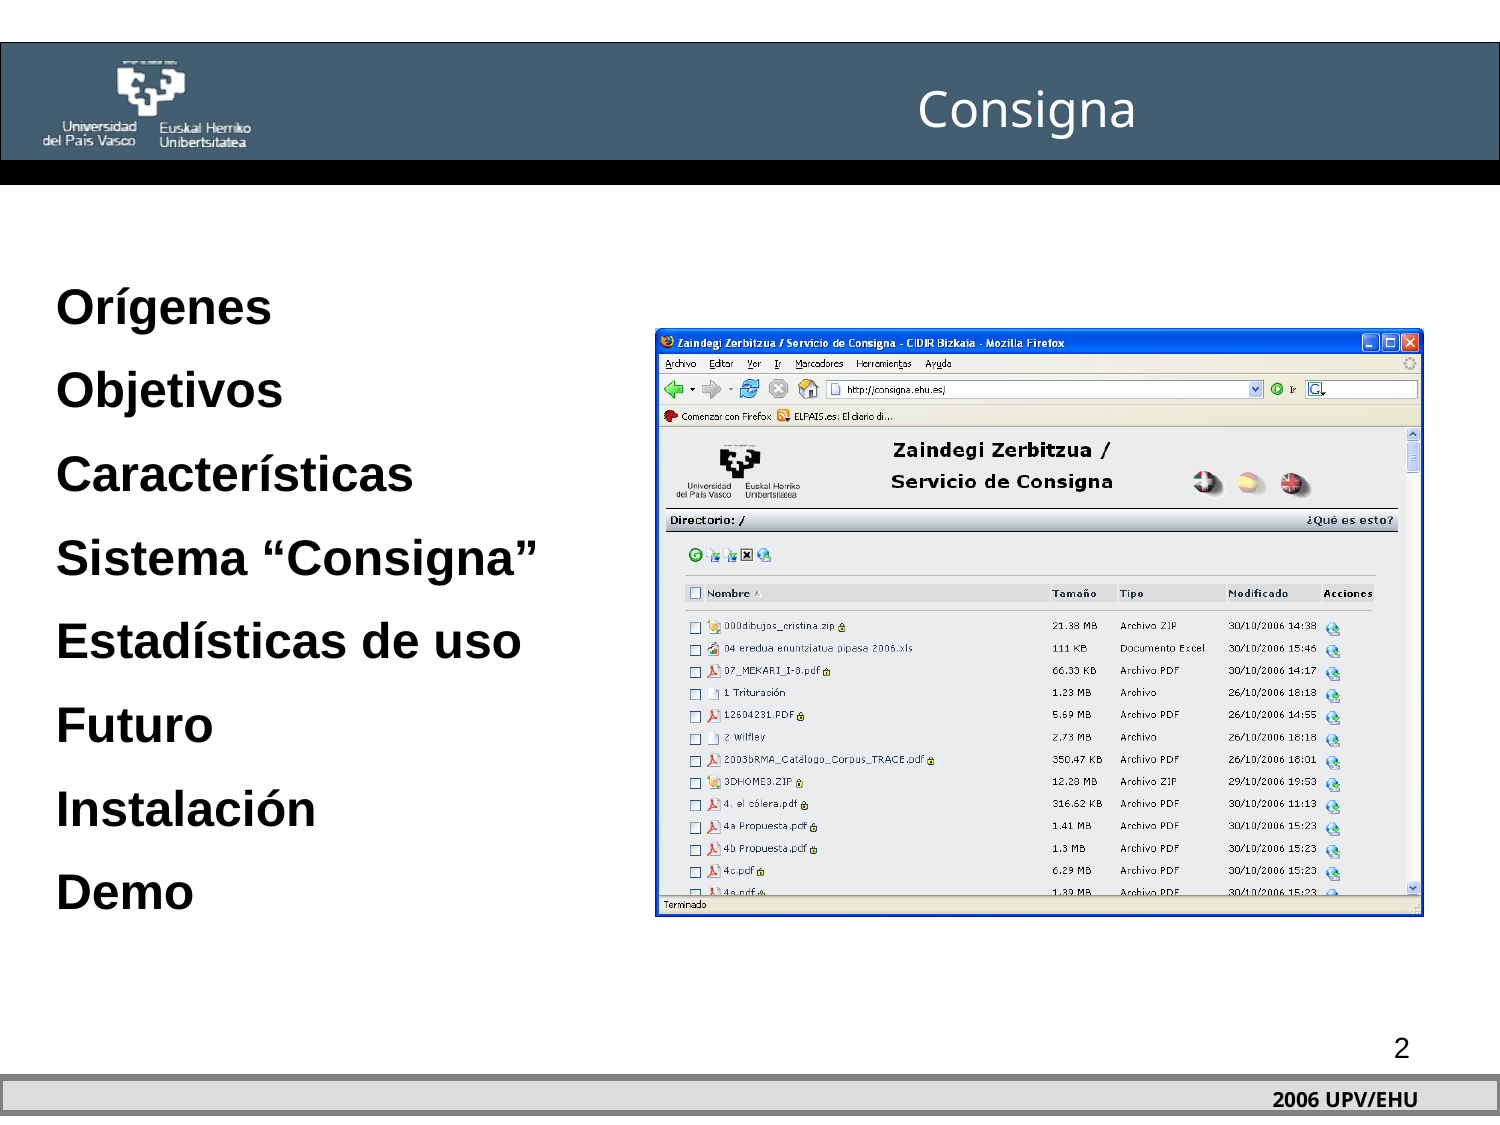

Consigna
Orígenes
Objetivos
Características
Sistema “Consigna”
Estadísticas de uso
Futuro
Instalación
Demo
2
2006 UPV/EHU